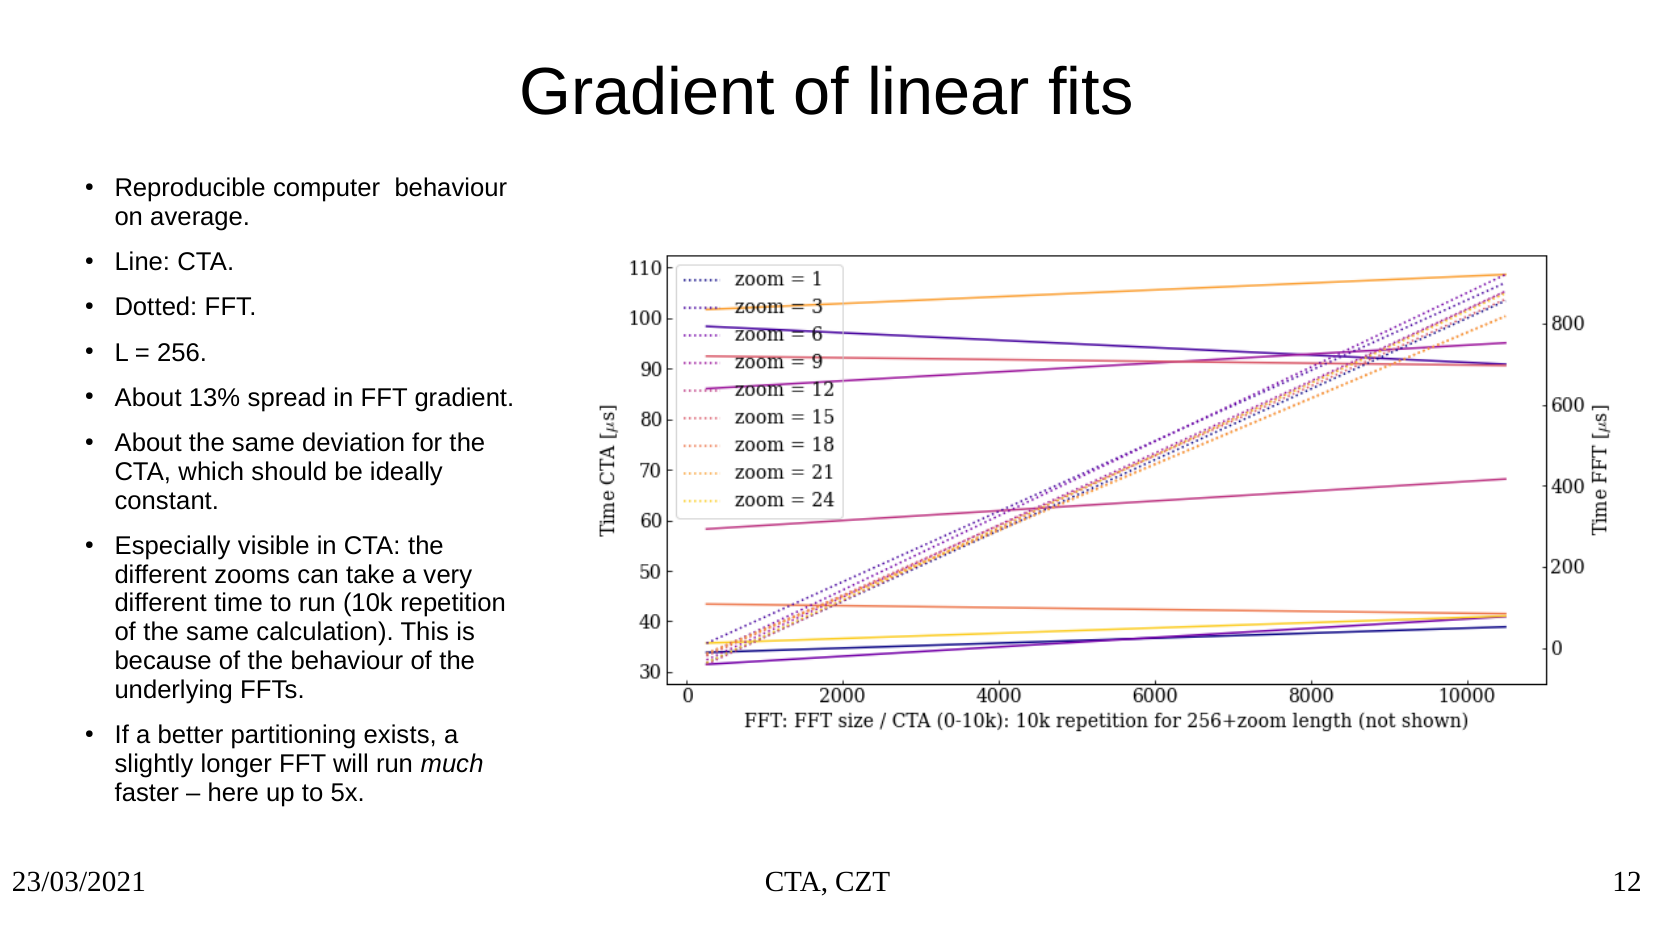

# Gradient of linear fits
Reproducible computer behaviour on average.
Line: CTA.
Dotted: FFT.
L = 256.
About 13% spread in FFT gradient.
About the same deviation for the CTA, which should be ideally constant.
Especially visible in CTA: the different zooms can take a very different time to run (10k repetition of the same calculation). This is because of the behaviour of the underlying FFTs.
If a better partitioning exists, a slightly longer FFT will run much faster – here up to 5x.
23/03/2021
CTA, CZT
12